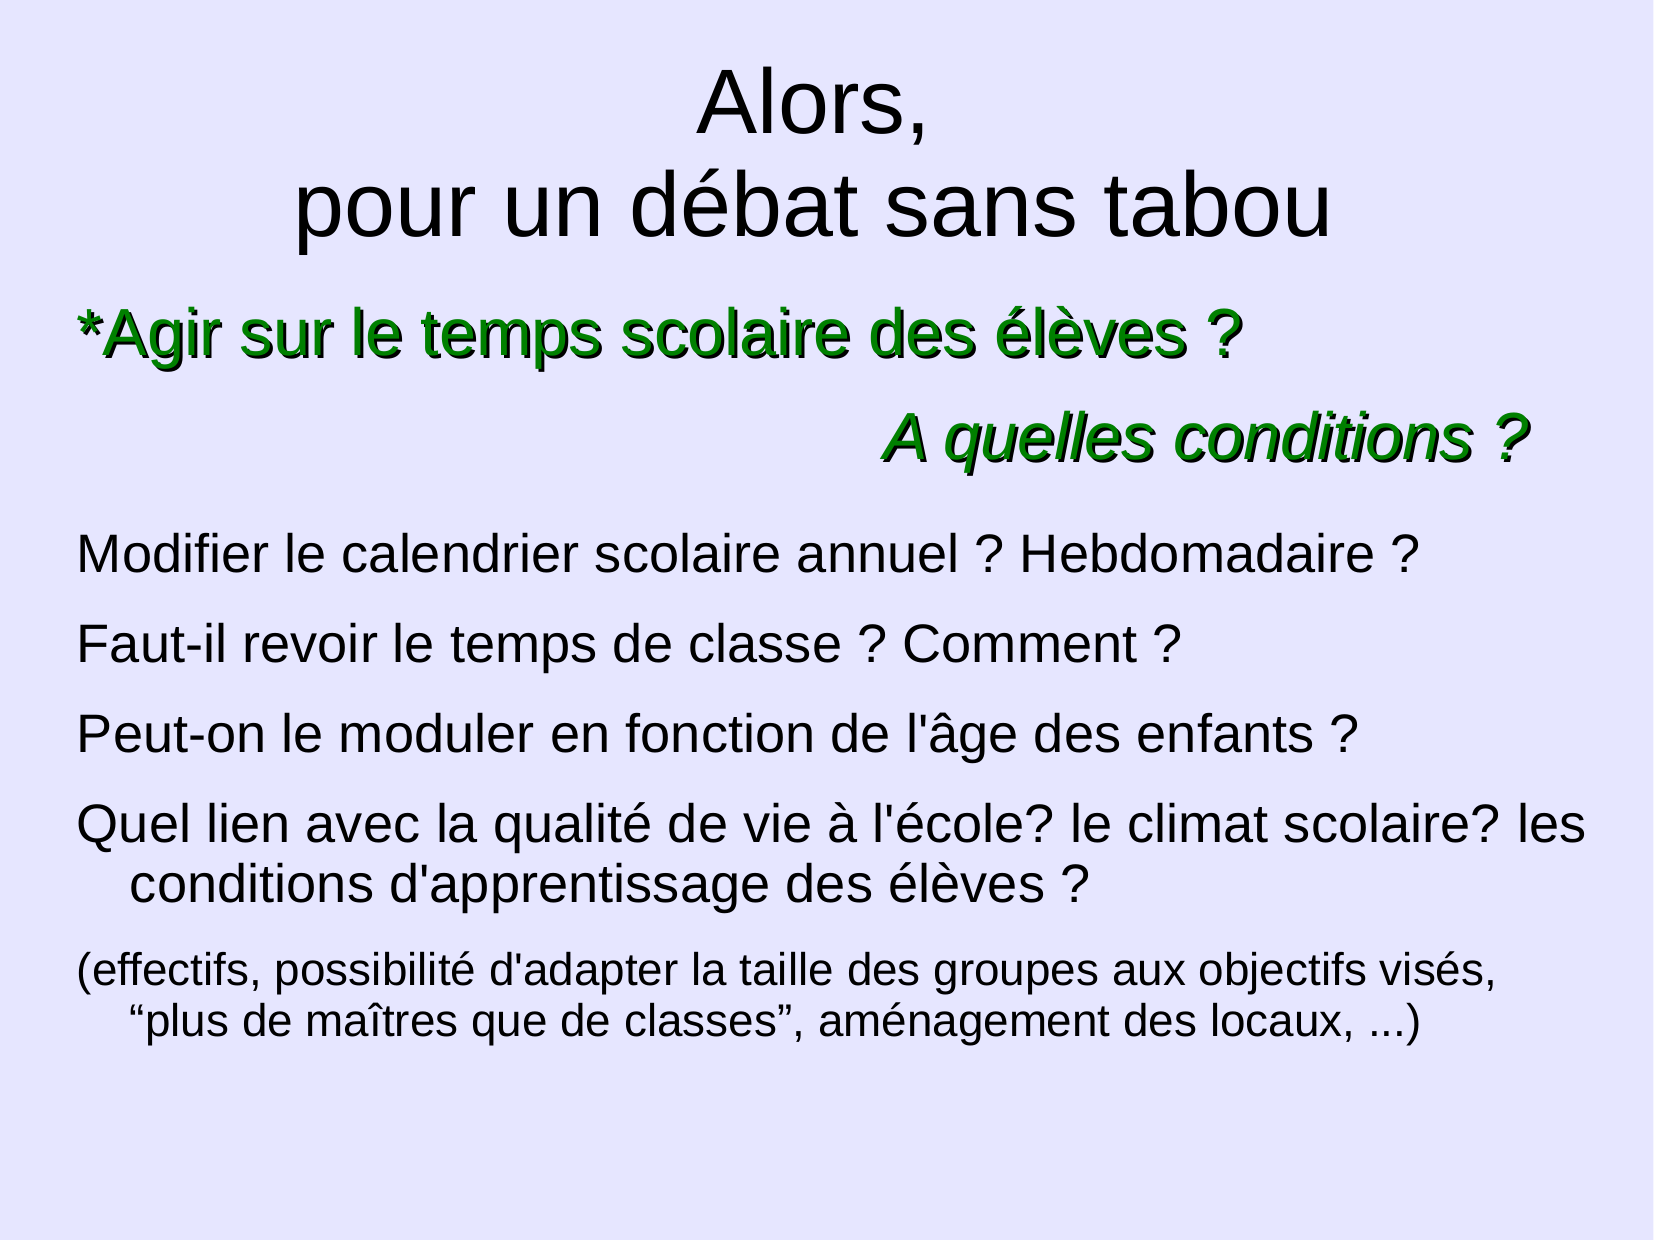

# Alors, pour un débat sans tabou
*Agir sur le temps scolaire des élèves ?
 A quelles conditions ?
Modifier le calendrier scolaire annuel ? Hebdomadaire ?
Faut-il revoir le temps de classe ? Comment ?
Peut-on le moduler en fonction de l'âge des enfants ?
Quel lien avec la qualité de vie à l'école? le climat scolaire? les conditions d'apprentissage des élèves ?
(effectifs, possibilité d'adapter la taille des groupes aux objectifs visés, “plus de maîtres que de classes”, aménagement des locaux, ...)